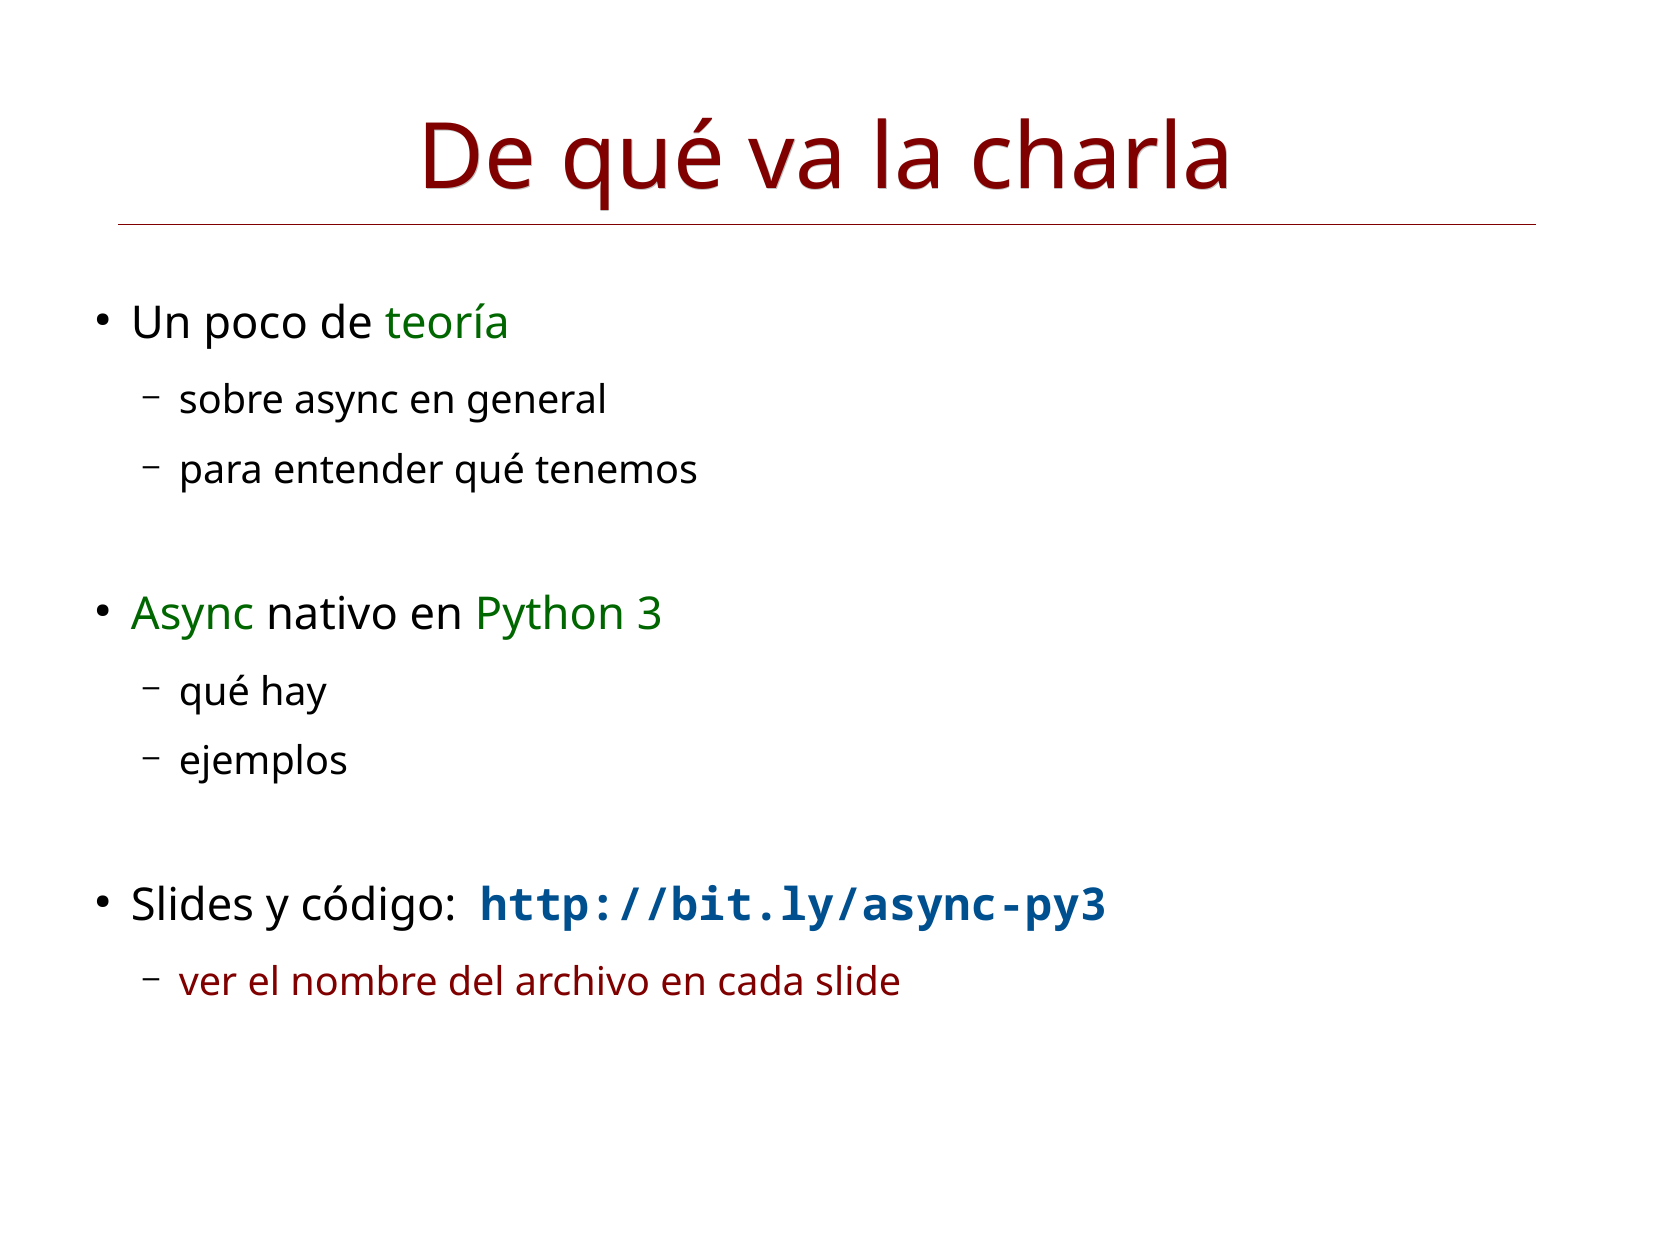

# De qué va la charla
Un poco de teoría
sobre async en general
para entender qué tenemos
Async nativo en Python 3
qué hay
ejemplos
Slides y código: http://bit.ly/async-py3
ver el nombre del archivo en cada slide